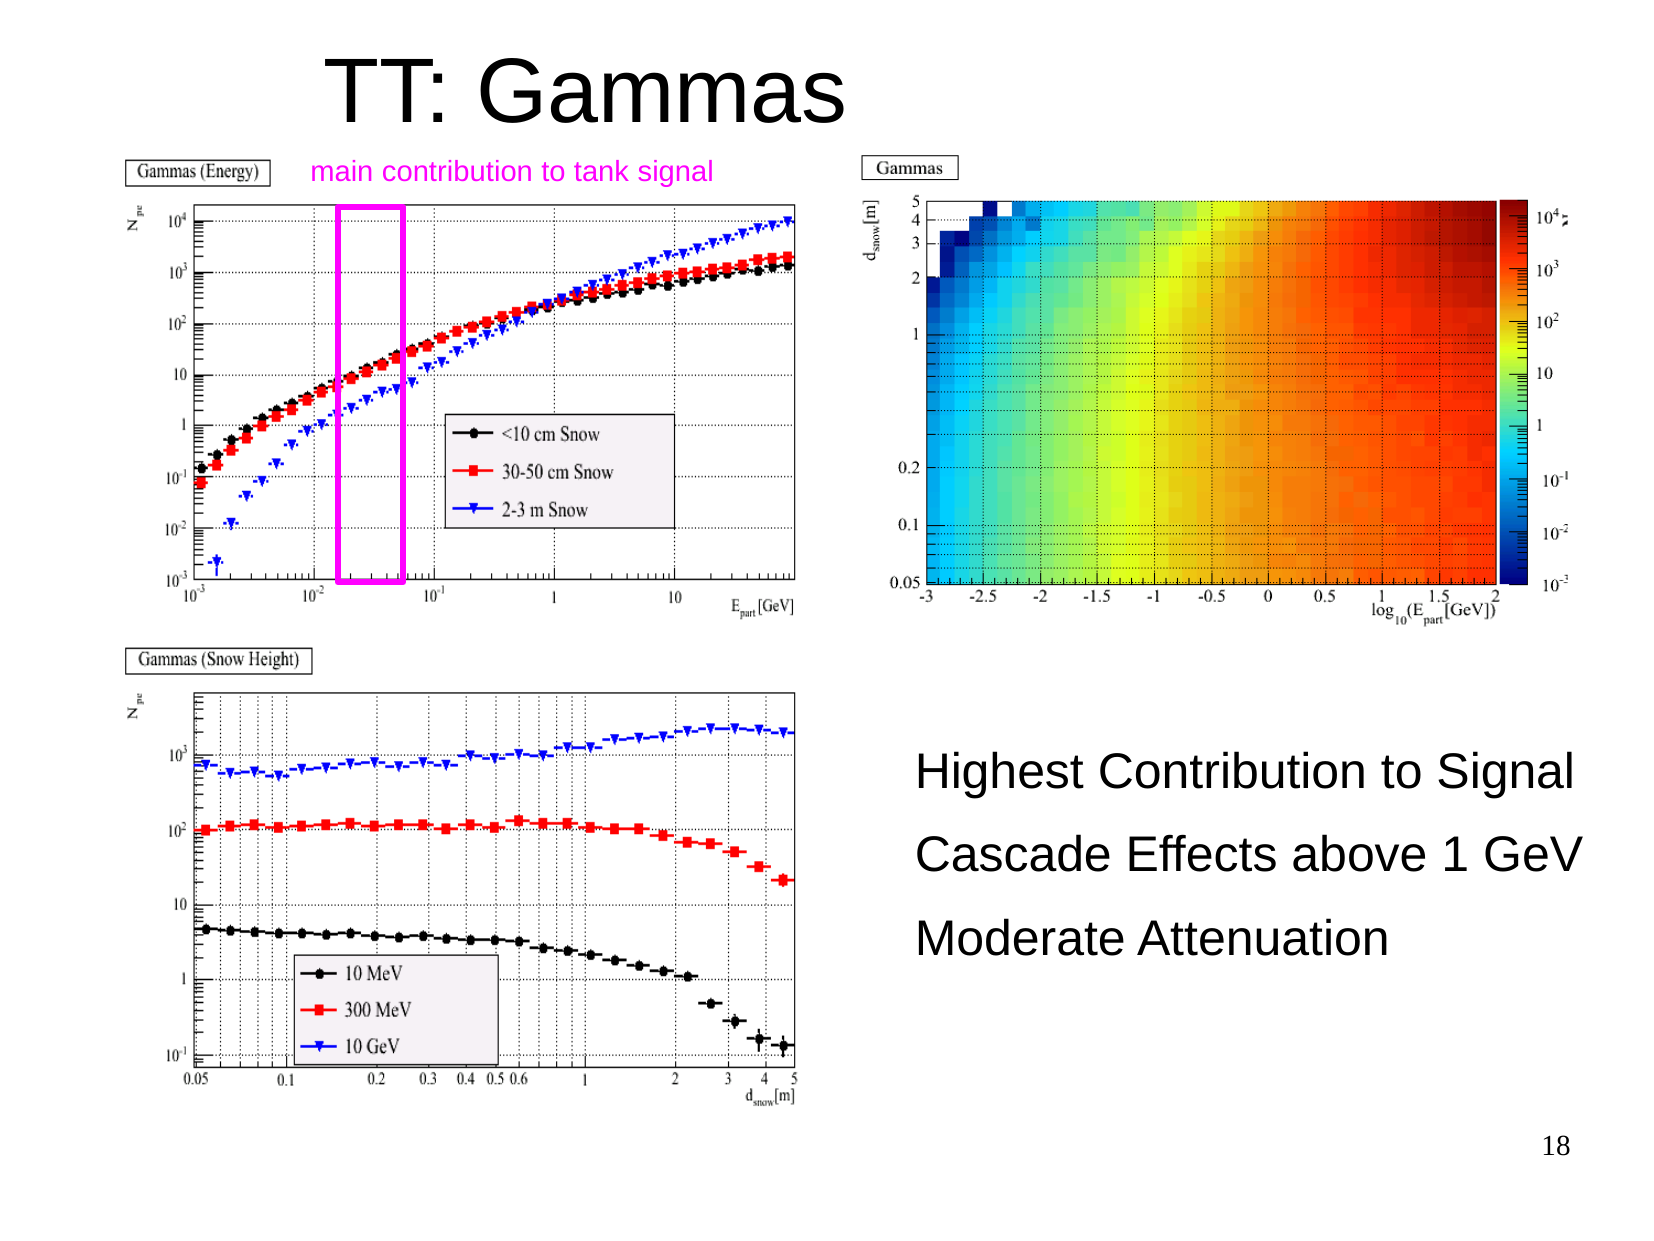

TT: Gammas
main contribution to tank signal
Highest Contribution to Signal
Cascade Effects above 1 GeV
Moderate Attenuation
18